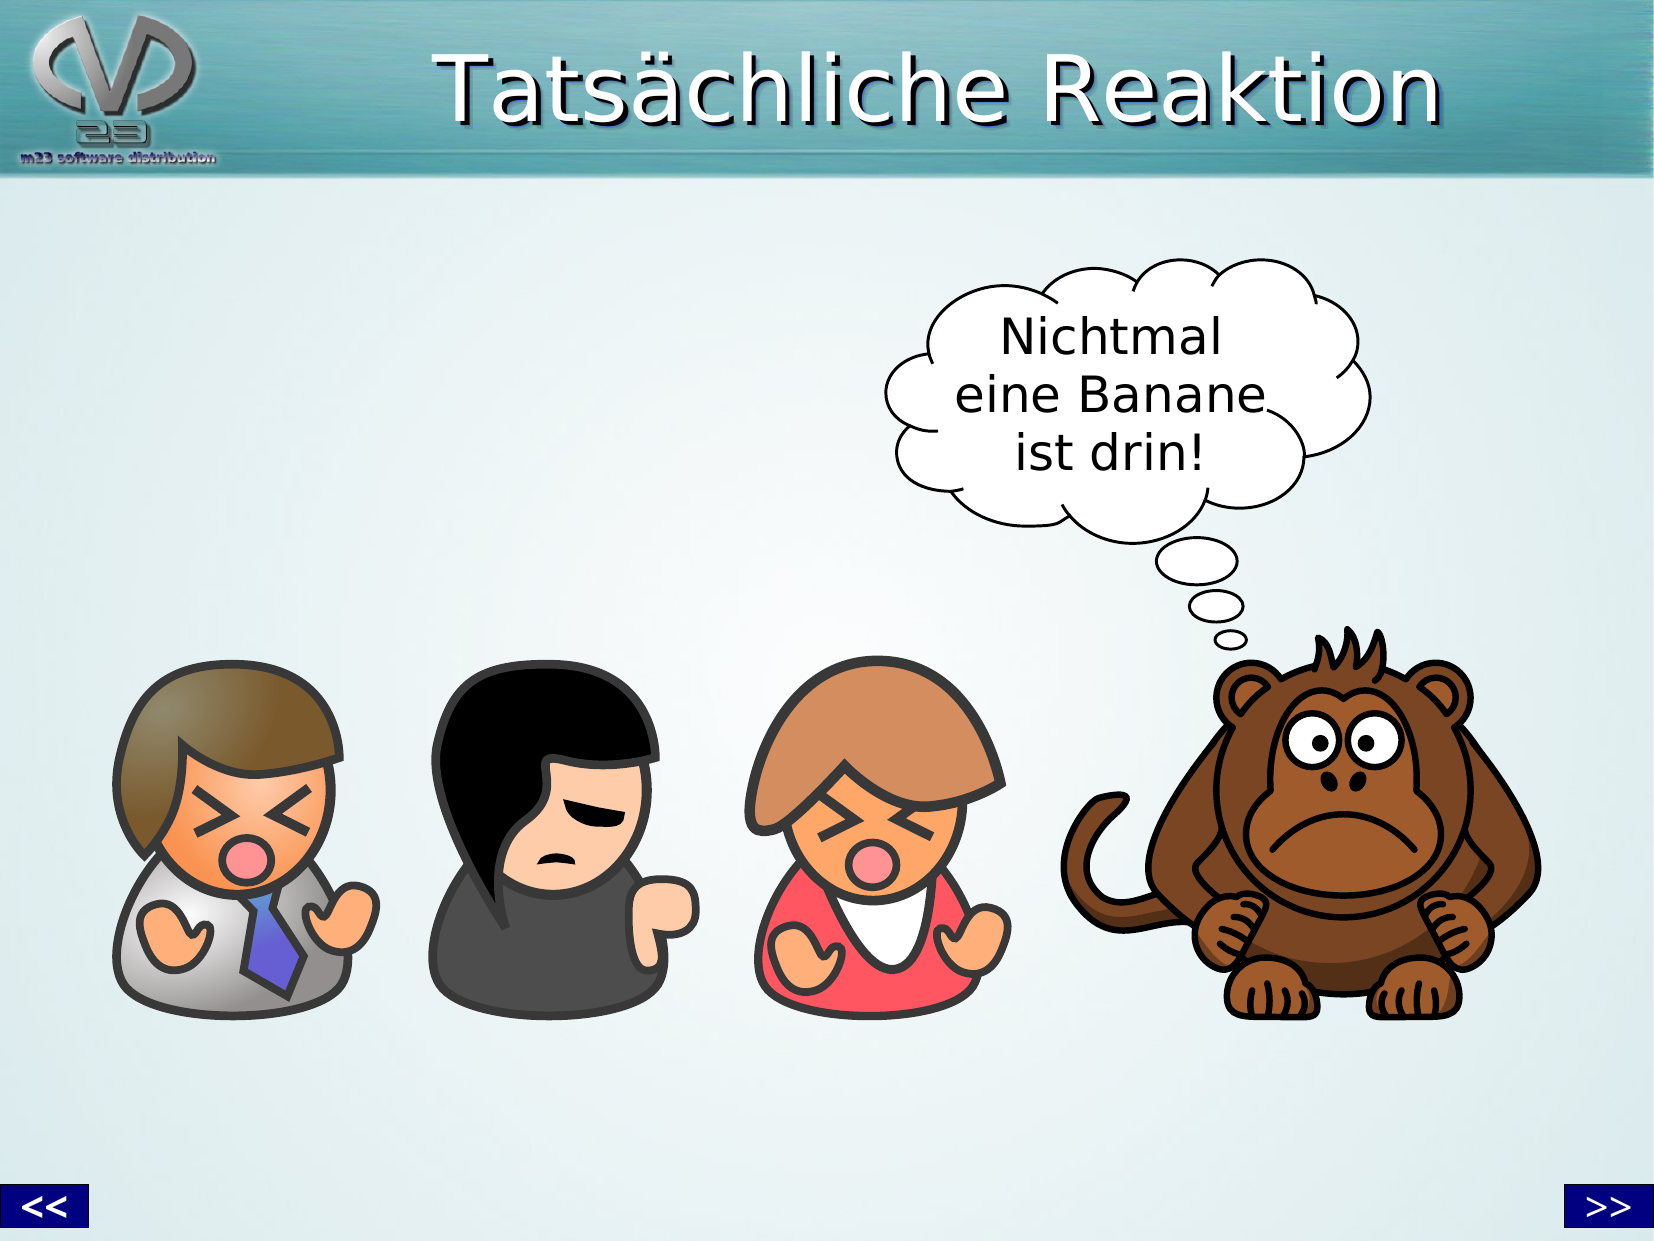

# Tatsächliche Reaktion
Nichtmal
eine Banane
ist drin!